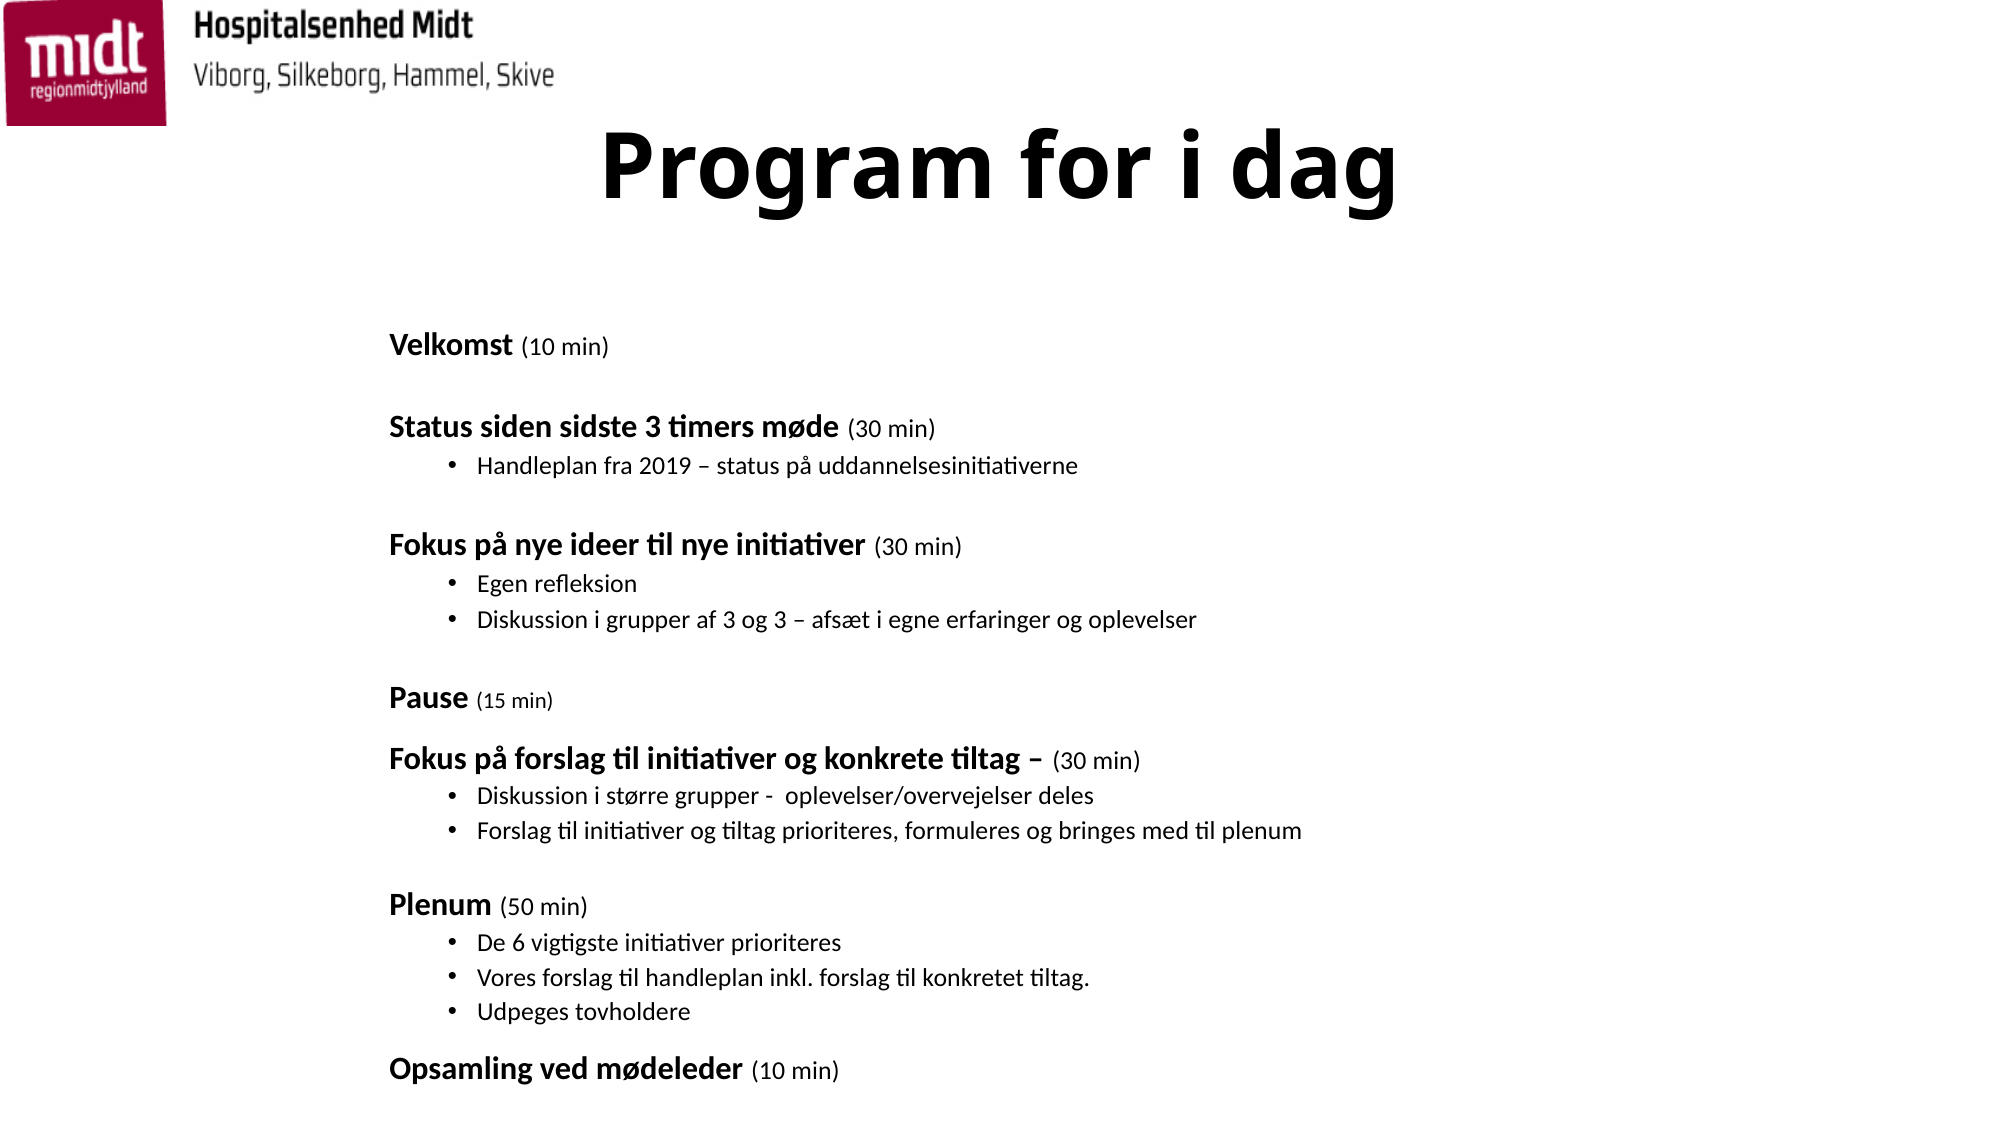

# Program for i dag
Velkomst (10 min)
Status siden sidste 3 timers møde (30 min)
Handleplan fra 2019 – status på uddannelsesinitiativerne
Fokus på nye ideer til nye initiativer (30 min)
Egen refleksion
Diskussion i grupper af 3 og 3 – afsæt i egne erfaringer og oplevelser
Pause (15 min)
Fokus på forslag til initiativer og konkrete tiltag – (30 min)
Diskussion i større grupper - oplevelser/overvejelser deles
Forslag til initiativer og tiltag prioriteres, formuleres og bringes med til plenum
Plenum (50 min)
De 6 vigtigste initiativer prioriteres
Vores forslag til handleplan inkl. forslag til konkretet tiltag.
Udpeges tovholdere
Opsamling ved mødeleder (10 min)